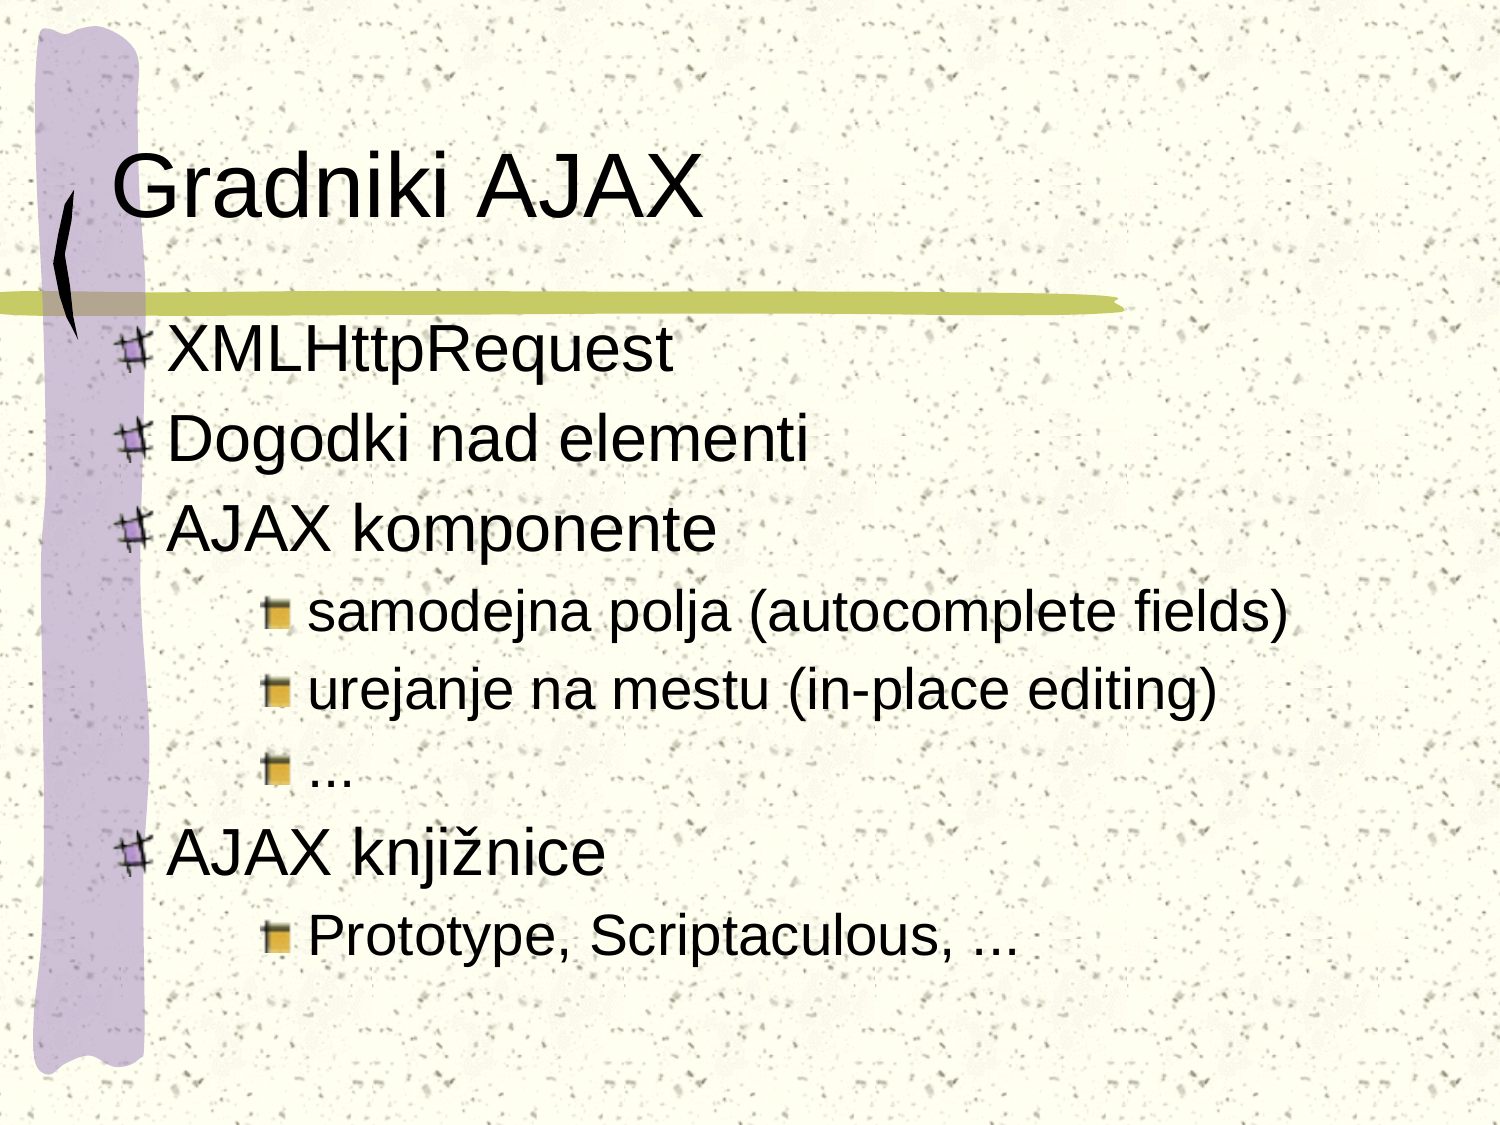

# Gradniki AJAX
XMLHttpRequest
Dogodki nad elementi
AJAX komponente
samodejna polja (autocomplete fields)
urejanje na mestu (in-place editing)
...
AJAX knjižnice
Prototype, Scriptaculous, ...